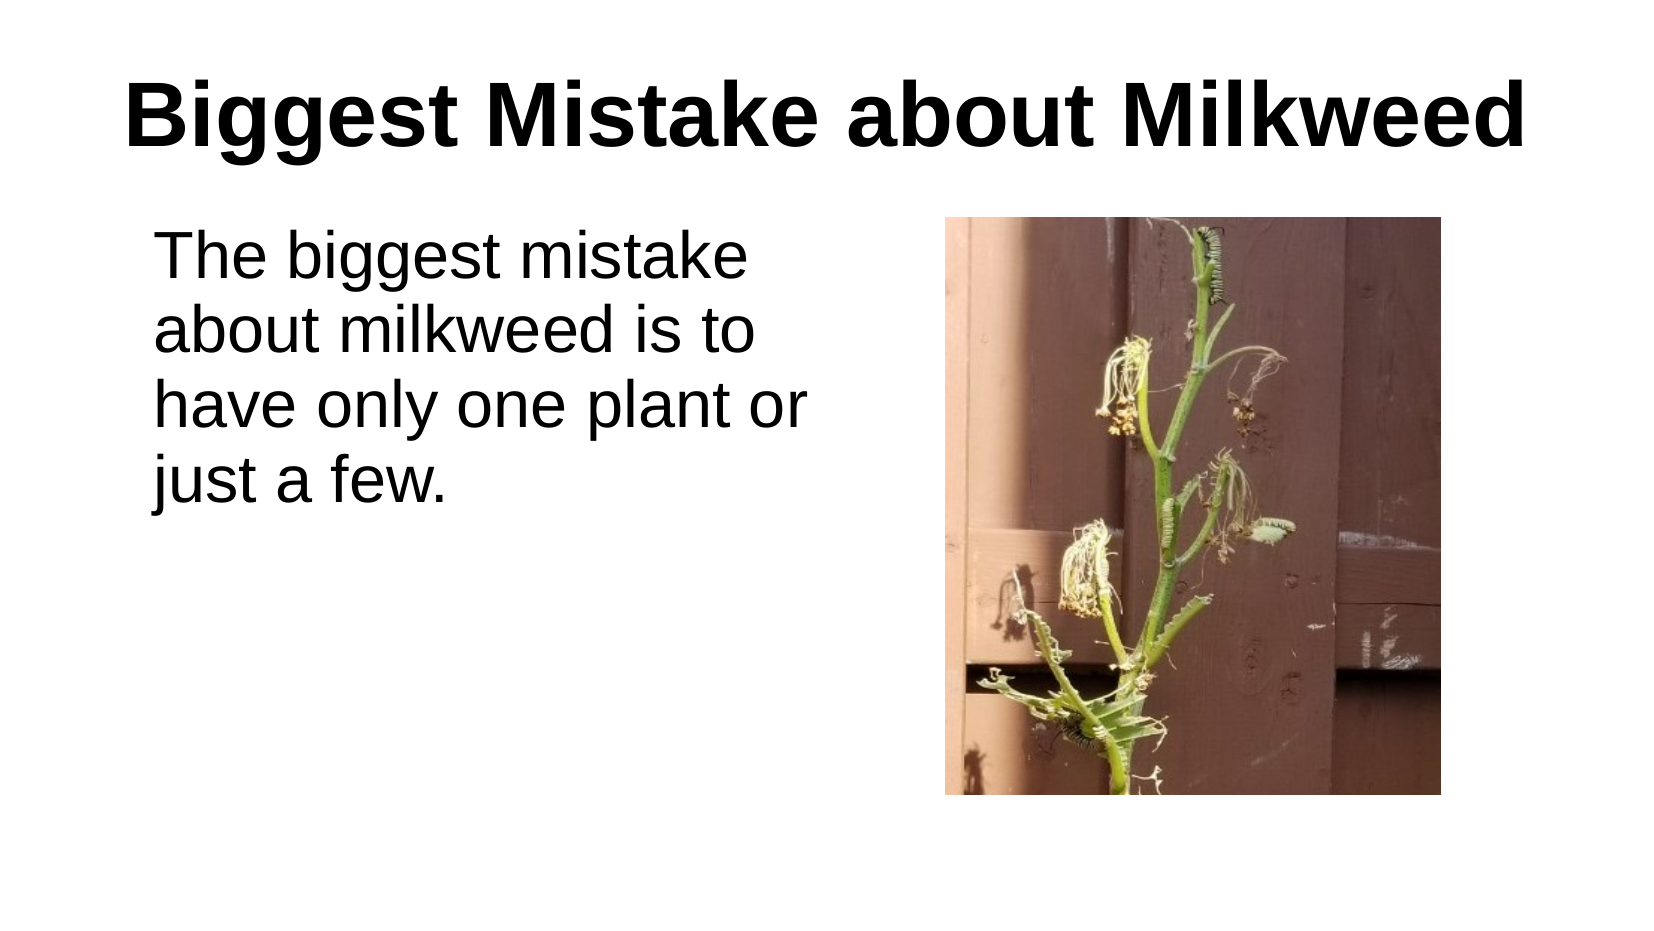

# Biggest Mistake about Milkweed
The biggest mistake about milkweed is to have only one plant or just a few.